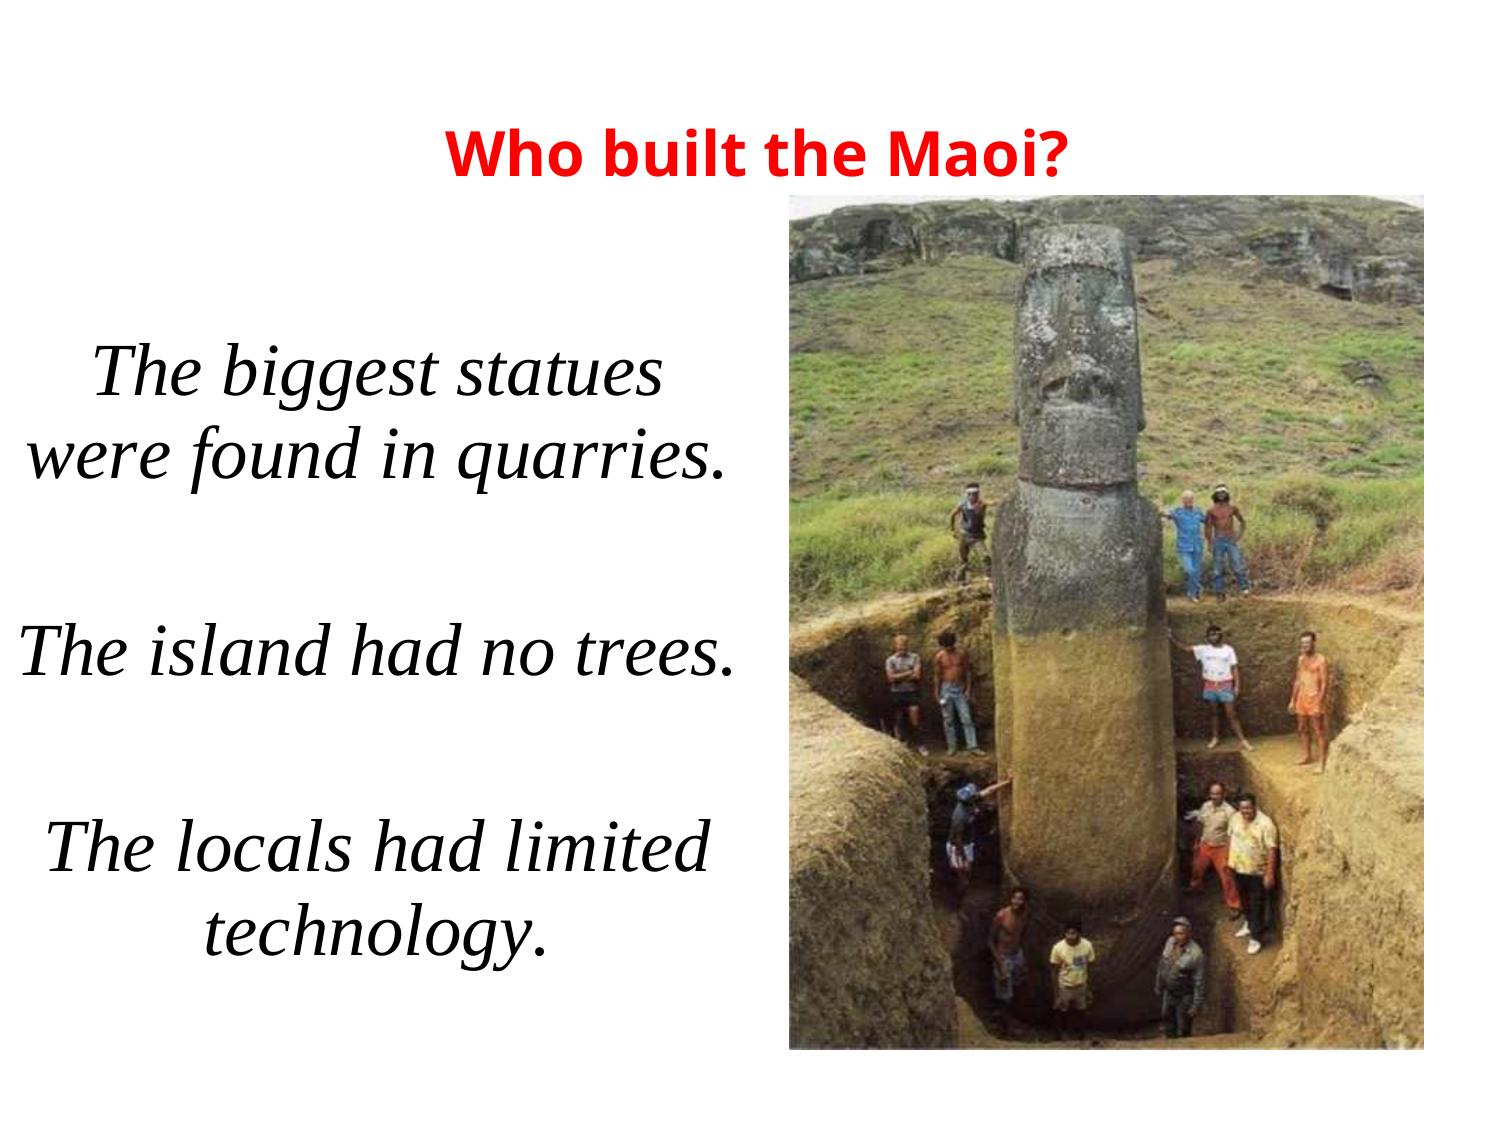

Who built the Maoi?
The biggest statues were found in quarries.
The island had no trees.
The locals had limited technology.